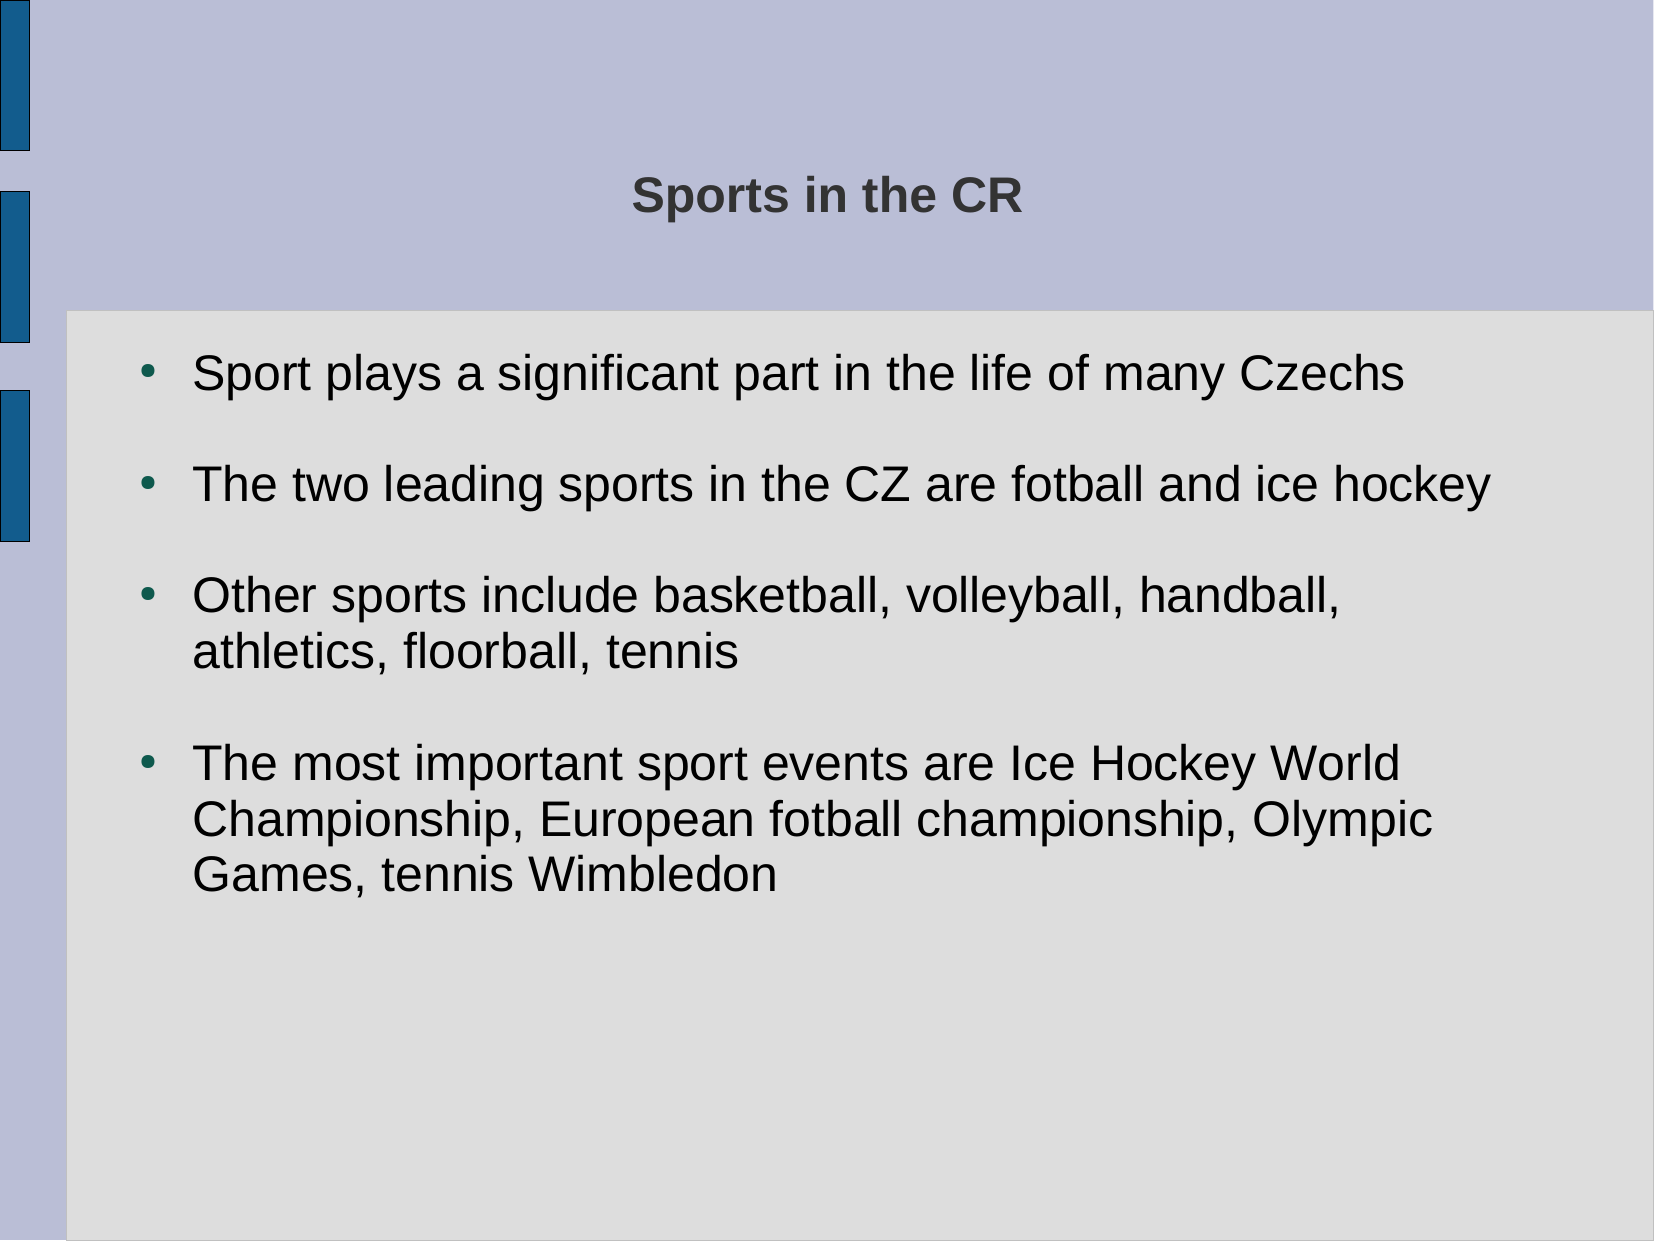

# Sports in the CR
Sport plays a significant part in the life of many Czechs
The two leading sports in the CZ are fotball and ice hockey
Other sports include basketball, volleyball, handball, athletics, floorball, tennis
The most important sport events are Ice Hockey World Championship, European fotball championship, Olympic Games, tennis Wimbledon